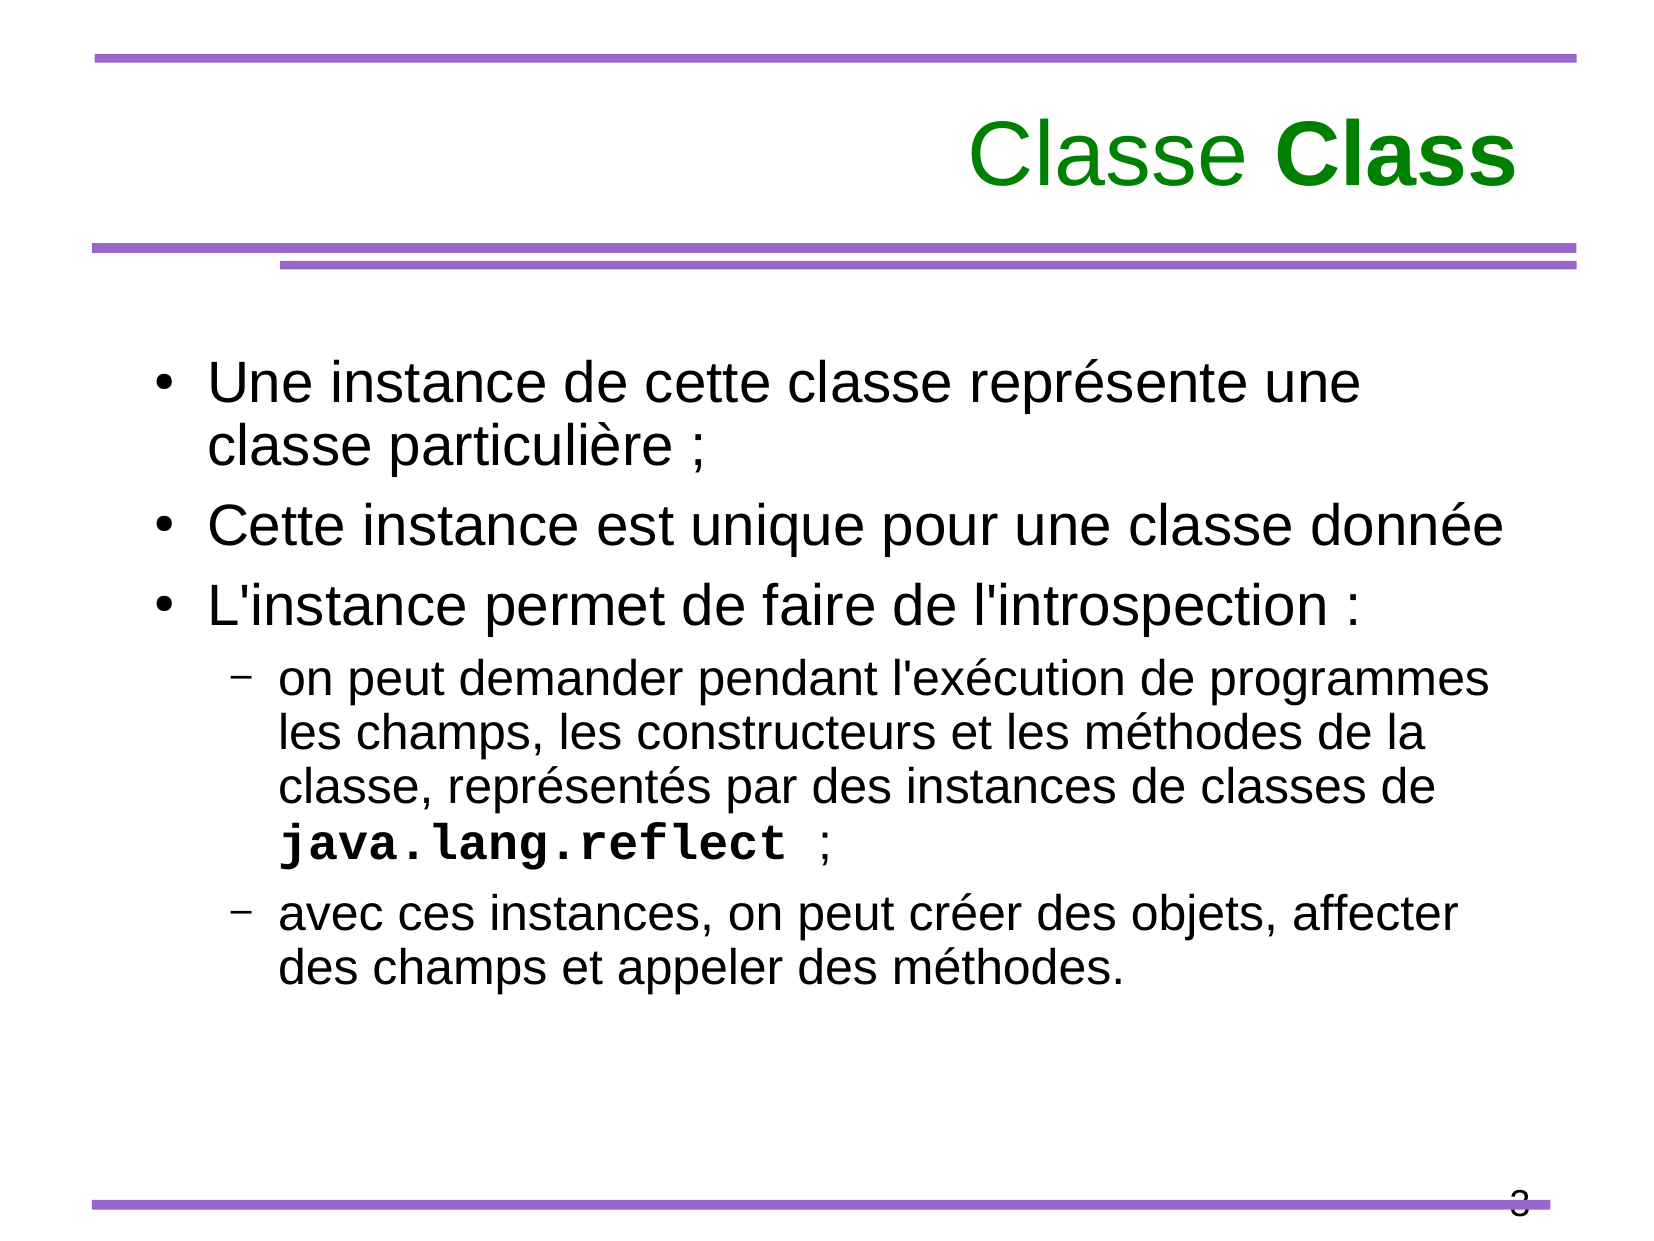

# Classe Class
Une instance de cette classe représente une classe particulière ;
Cette instance est unique pour une classe donnée
L'instance permet de faire de l'introspection :
on peut demander pendant l'exécution de programmes les champs, les constructeurs et les méthodes de la classe, représentés par des instances de classes de java.lang.reflect ;
avec ces instances, on peut créer des objets, affecter des champs et appeler des méthodes.